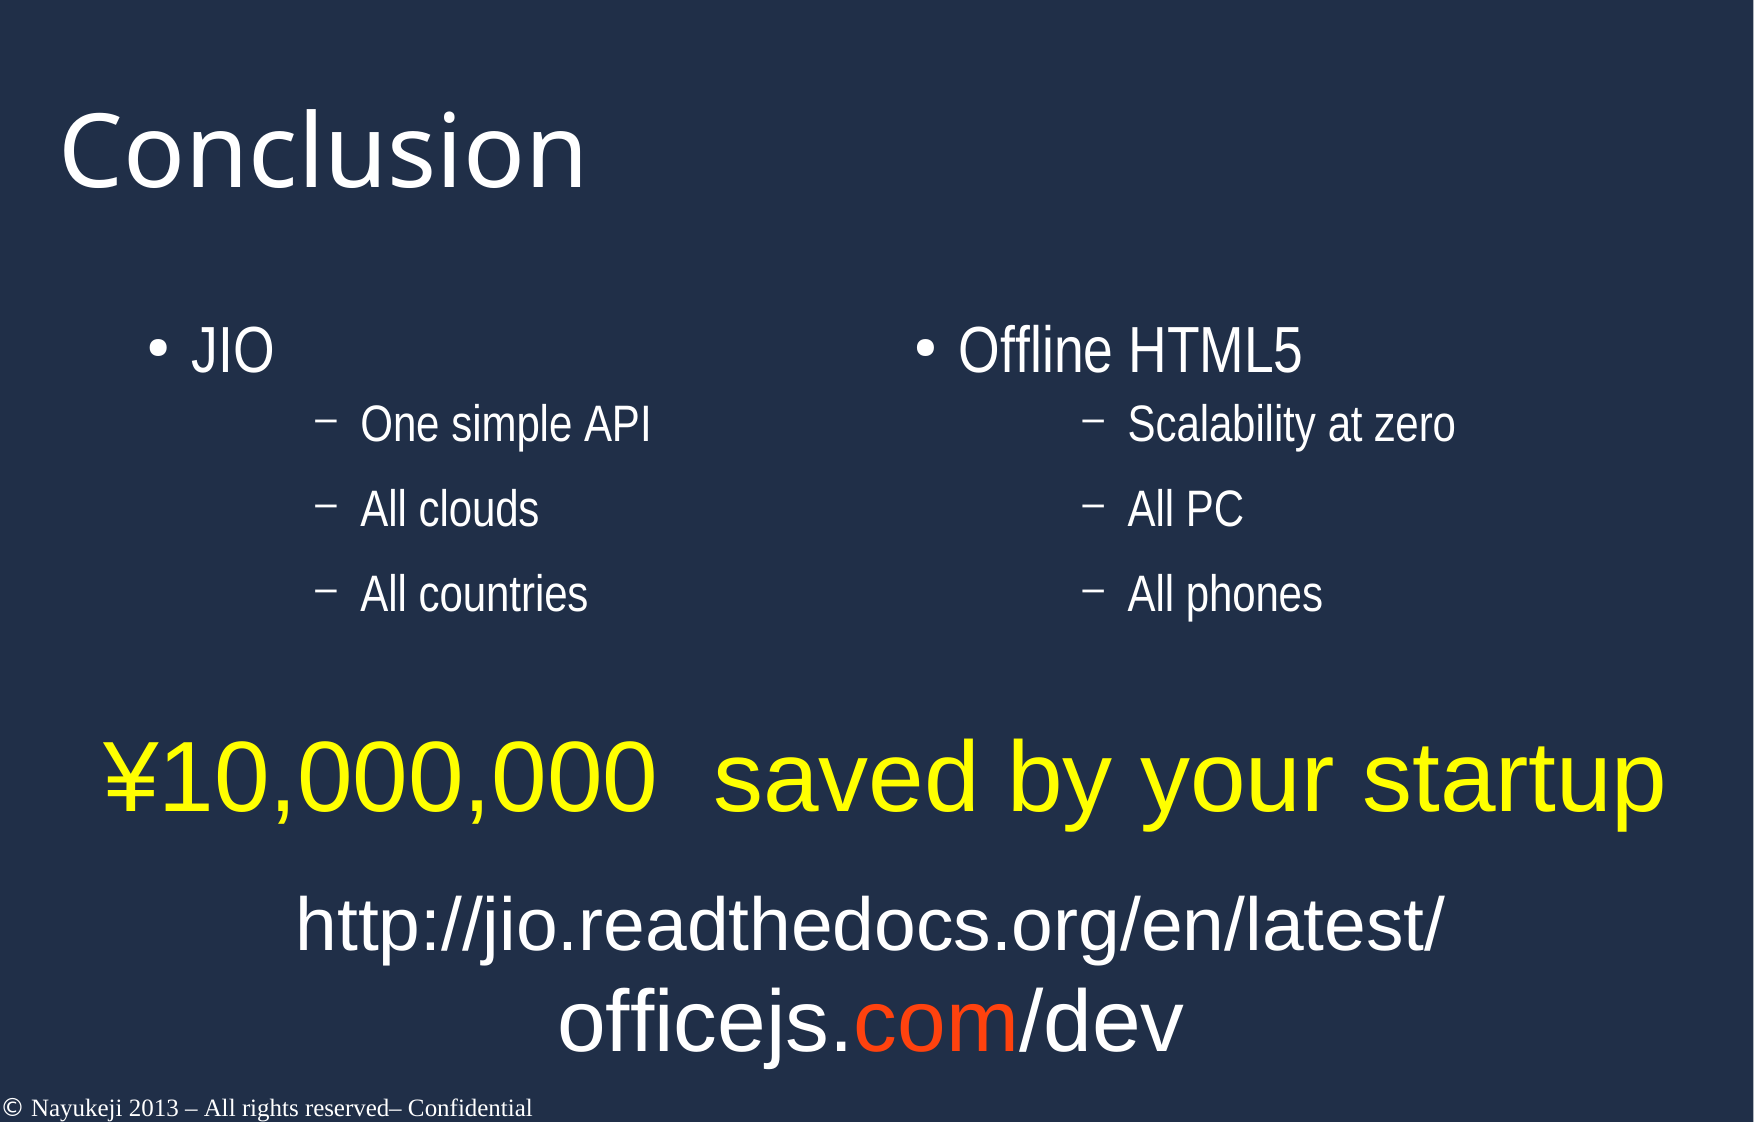

# Conclusion
JIO
One simple API
All clouds
All countries
Offline HTML5
Scalability at zero
All PC
All phones
¥10,000,000 saved by your startup
http://jio.readthedocs.org/en/latest/
officejs.com/dev